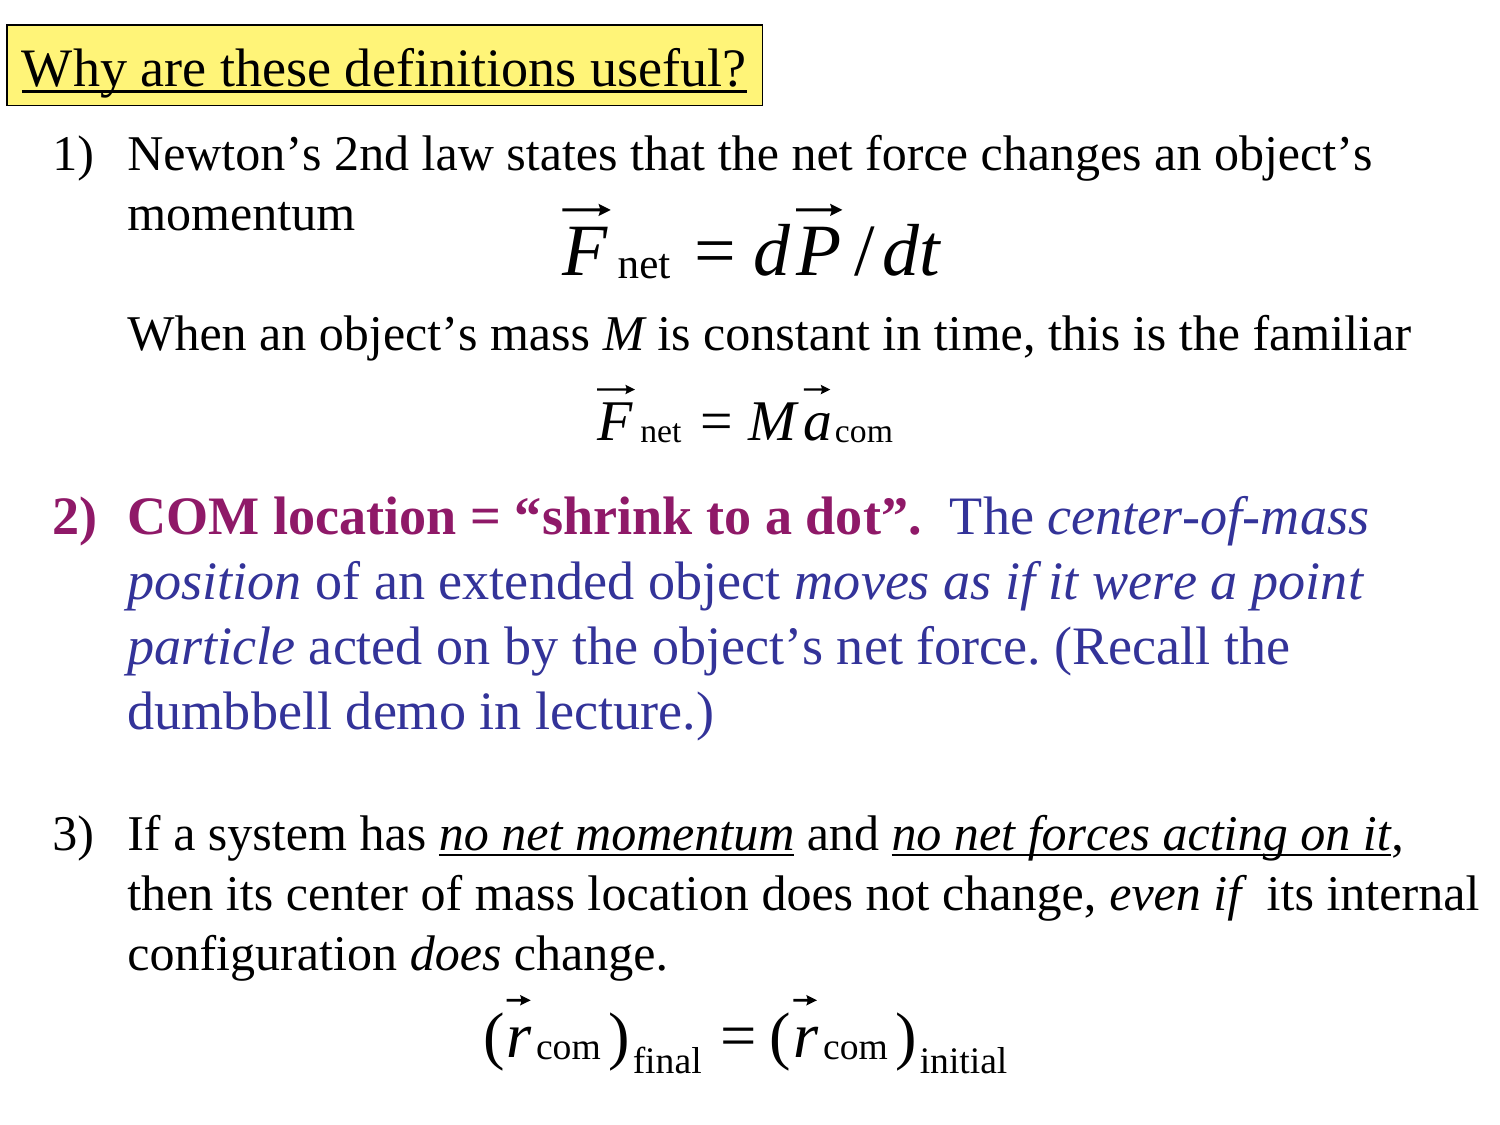

Why are these definitions useful?
Newton’s 2nd law states that the net force changes an object’s momentum
When an object’s mass M is constant in time, this is the familiar
COM location = “shrink to a dot”. The center-of-mass position of an extended object moves as if it were a point particle acted on by the object’s net force. (Recall the dumbbell demo in lecture.)
If a system has no net momentum and no net forces acting on it, then its center of mass location does not change, even if its internal configuration does change.